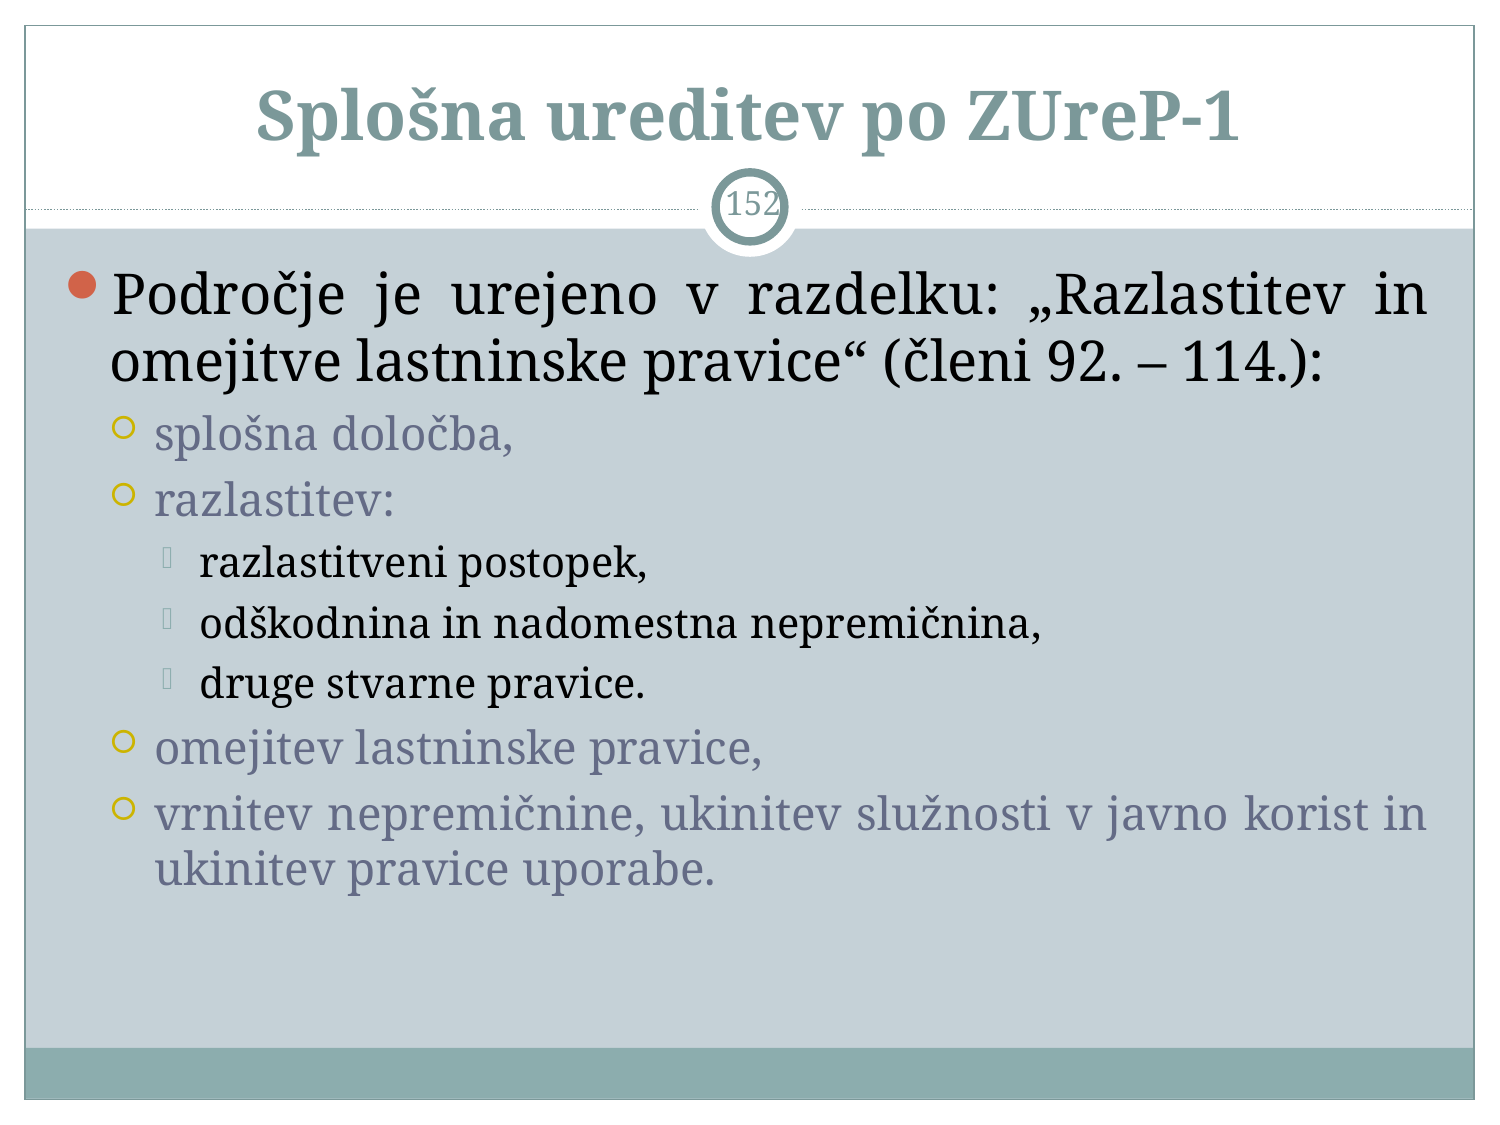

# Splošna ureditev po ZUreP-1
Področje je urejeno v razdelku: „Razlastitev in omejitve lastninske pravice“ (členi 92. – 114.):
splošna določba,
razlastitev:
razlastitveni postopek,
odškodnina in nadomestna nepremičnina,
druge stvarne pravice.
omejitev lastninske pravice,
vrnitev nepremičnine, ukinitev služnosti v javno korist in ukinitev pravice uporabe.